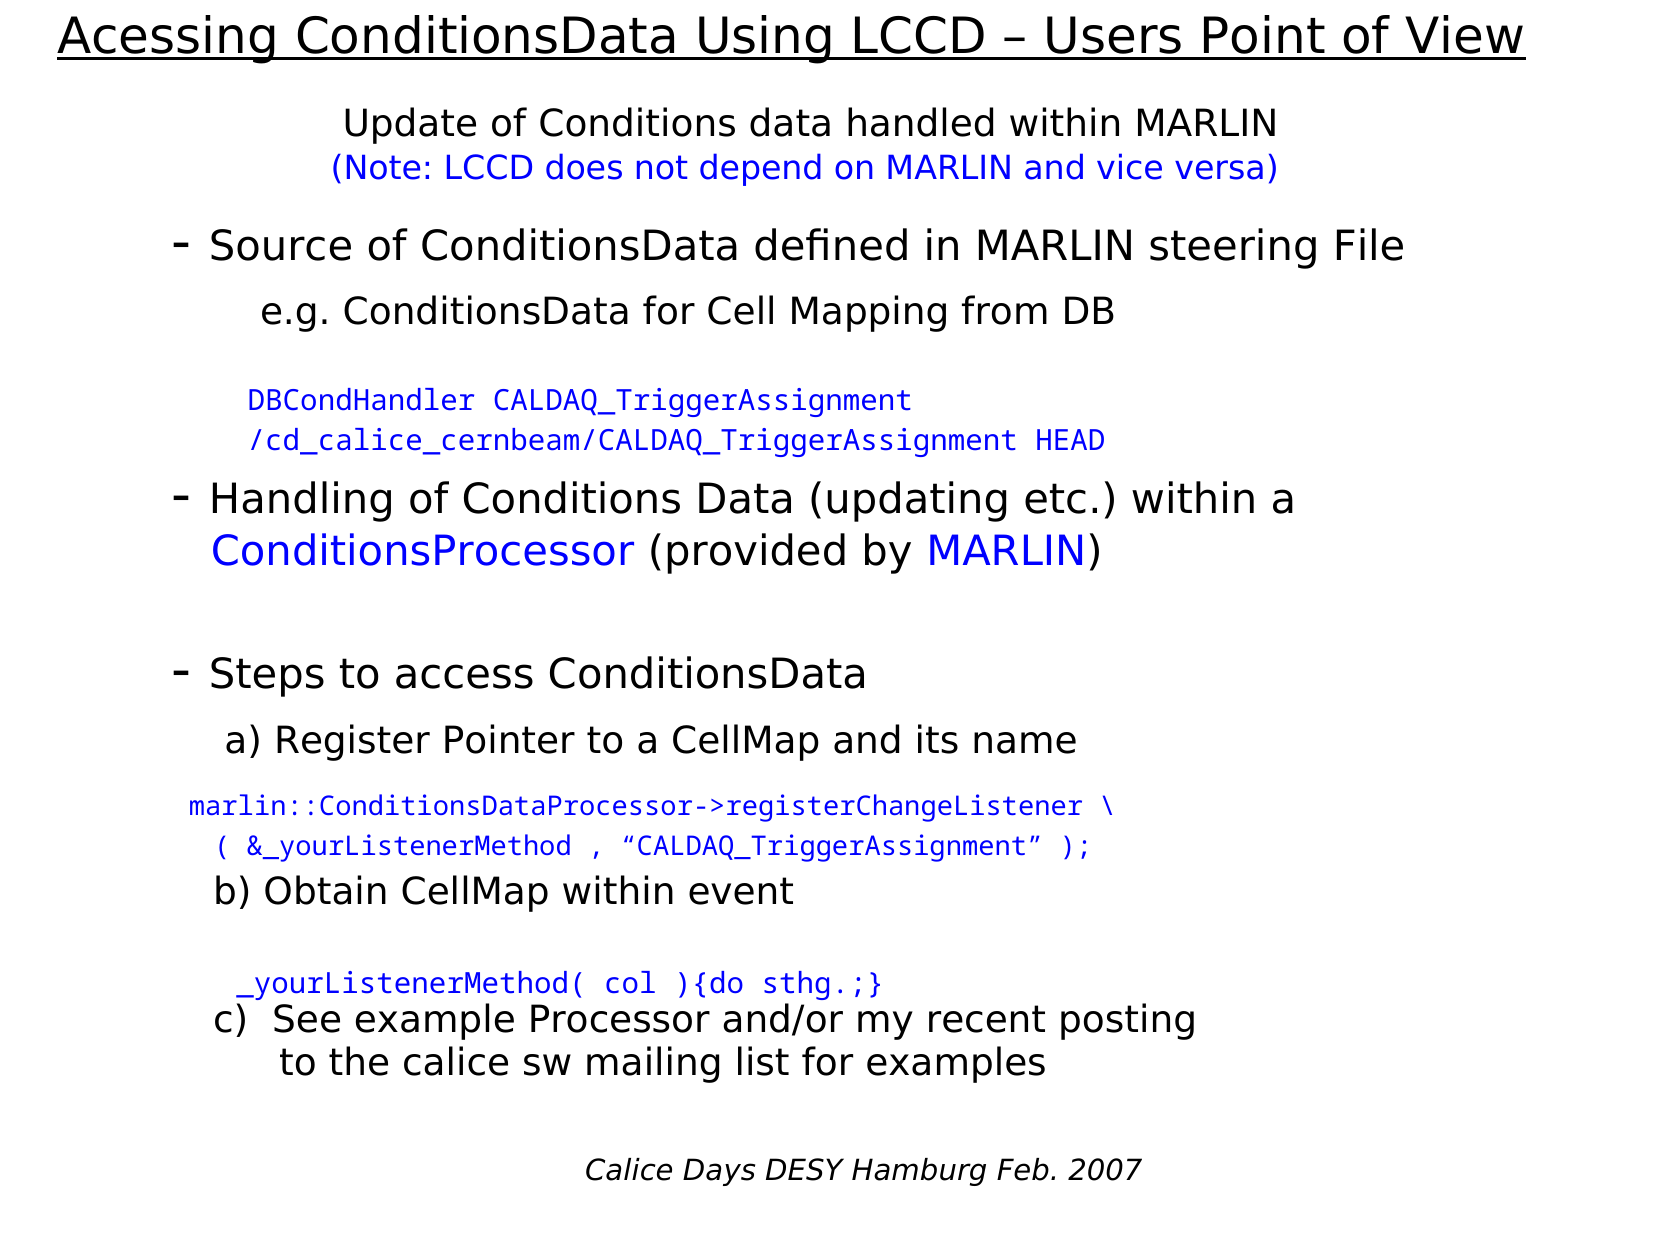

Acessing ConditionsData Using LCCD – Users Point of View
 Update of Conditions data handled within MARLIN
 (Note: LCCD does not depend on MARLIN and vice versa)
- Source of ConditionsData defined in MARLIN steering File
 e.g. ConditionsData for Cell Mapping from DB
- Handling of Conditions Data (updating etc.) within a
 ConditionsProcessor (provided by MARLIN)
- Steps to access ConditionsData
 a) Register Pointer to a CellMap and its name
 b) Obtain CellMap within event
 c) See example Processor and/or my recent posting
 to the calice sw mailing list for examples
DBCondHandler CALDAQ_TriggerAssignment /cd_calice_cernbeam/CALDAQ_TriggerAssignment HEAD
 marlin::ConditionsDataProcessor->registerChangeListener \
 ( &_yourListenerMethod , “CALDAQ_TriggerAssignment” );
_yourListenerMethod( col ){do sthg.;}